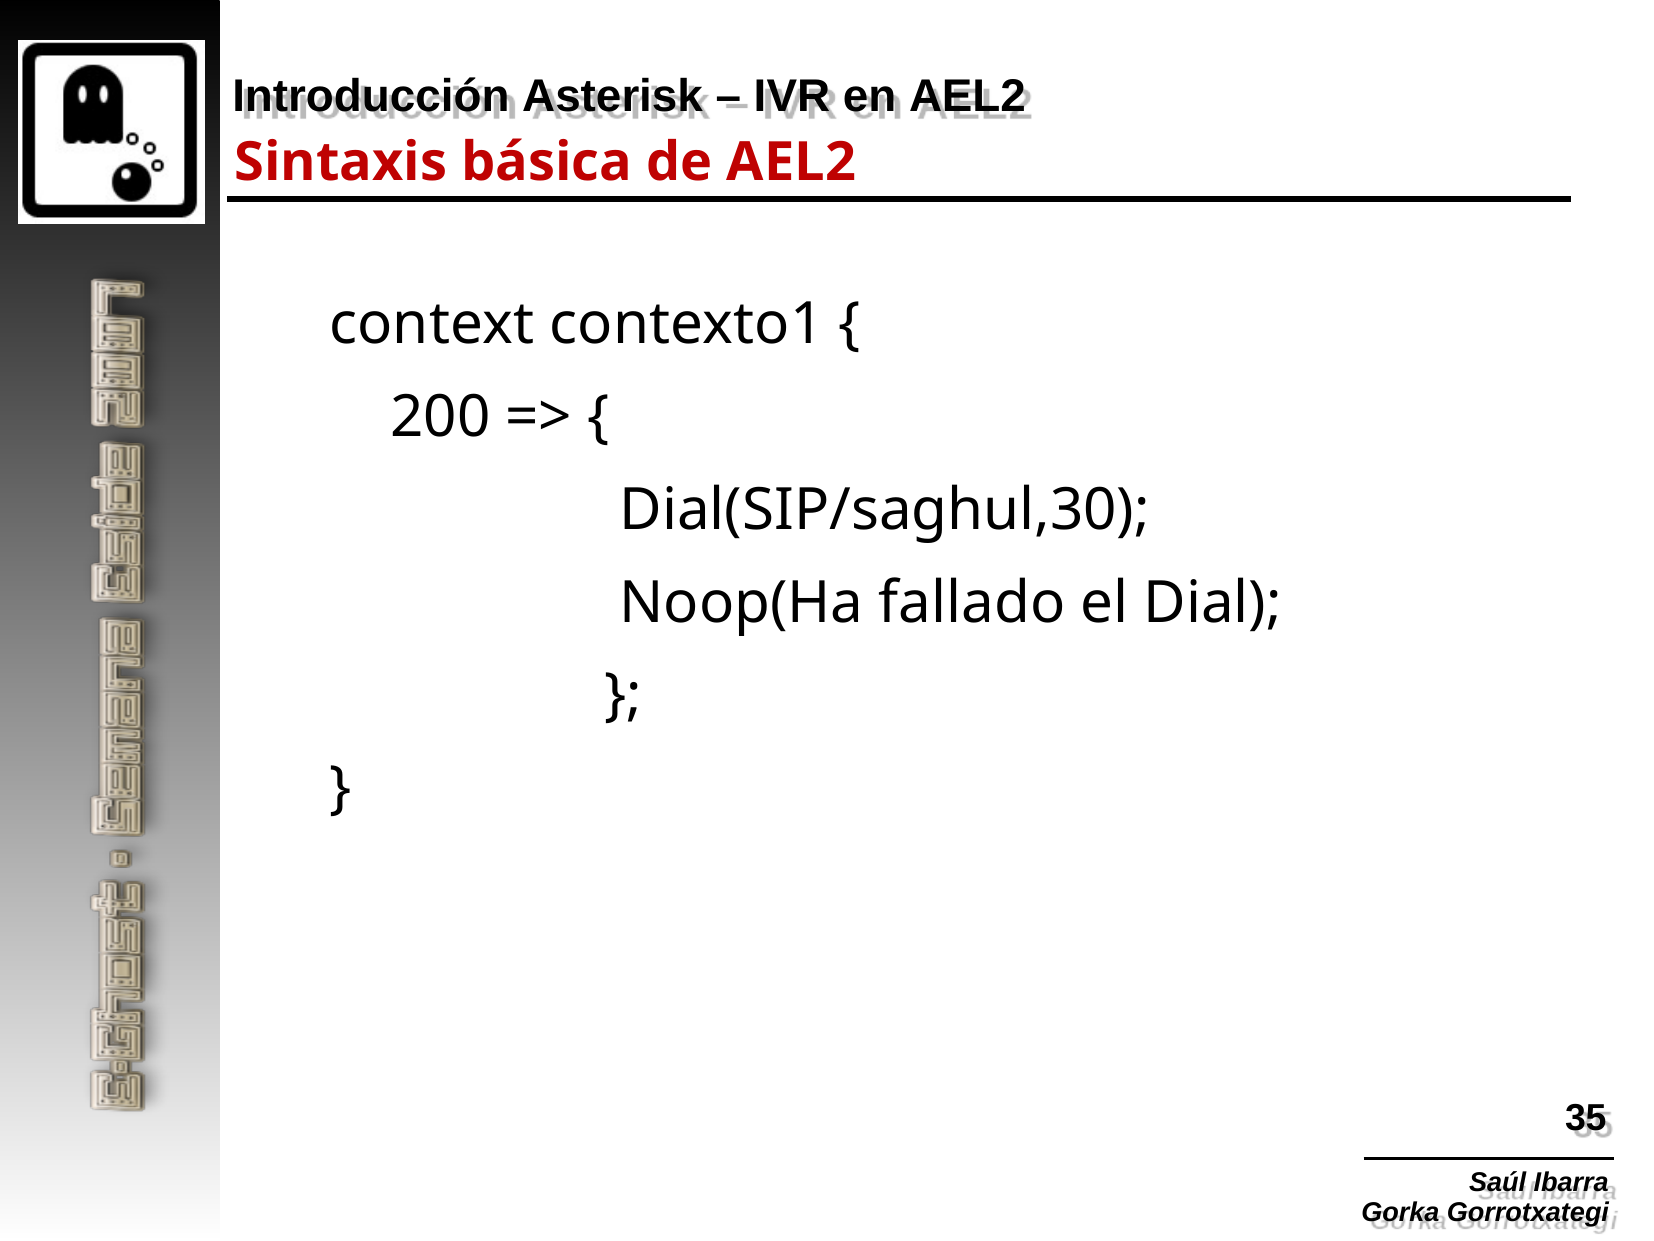

# Sintaxis básica de AEL2
context contexto1 {
 200 => {
 Dial(SIP/saghul,30);
 Noop(Ha fallado el Dial);
 };
}